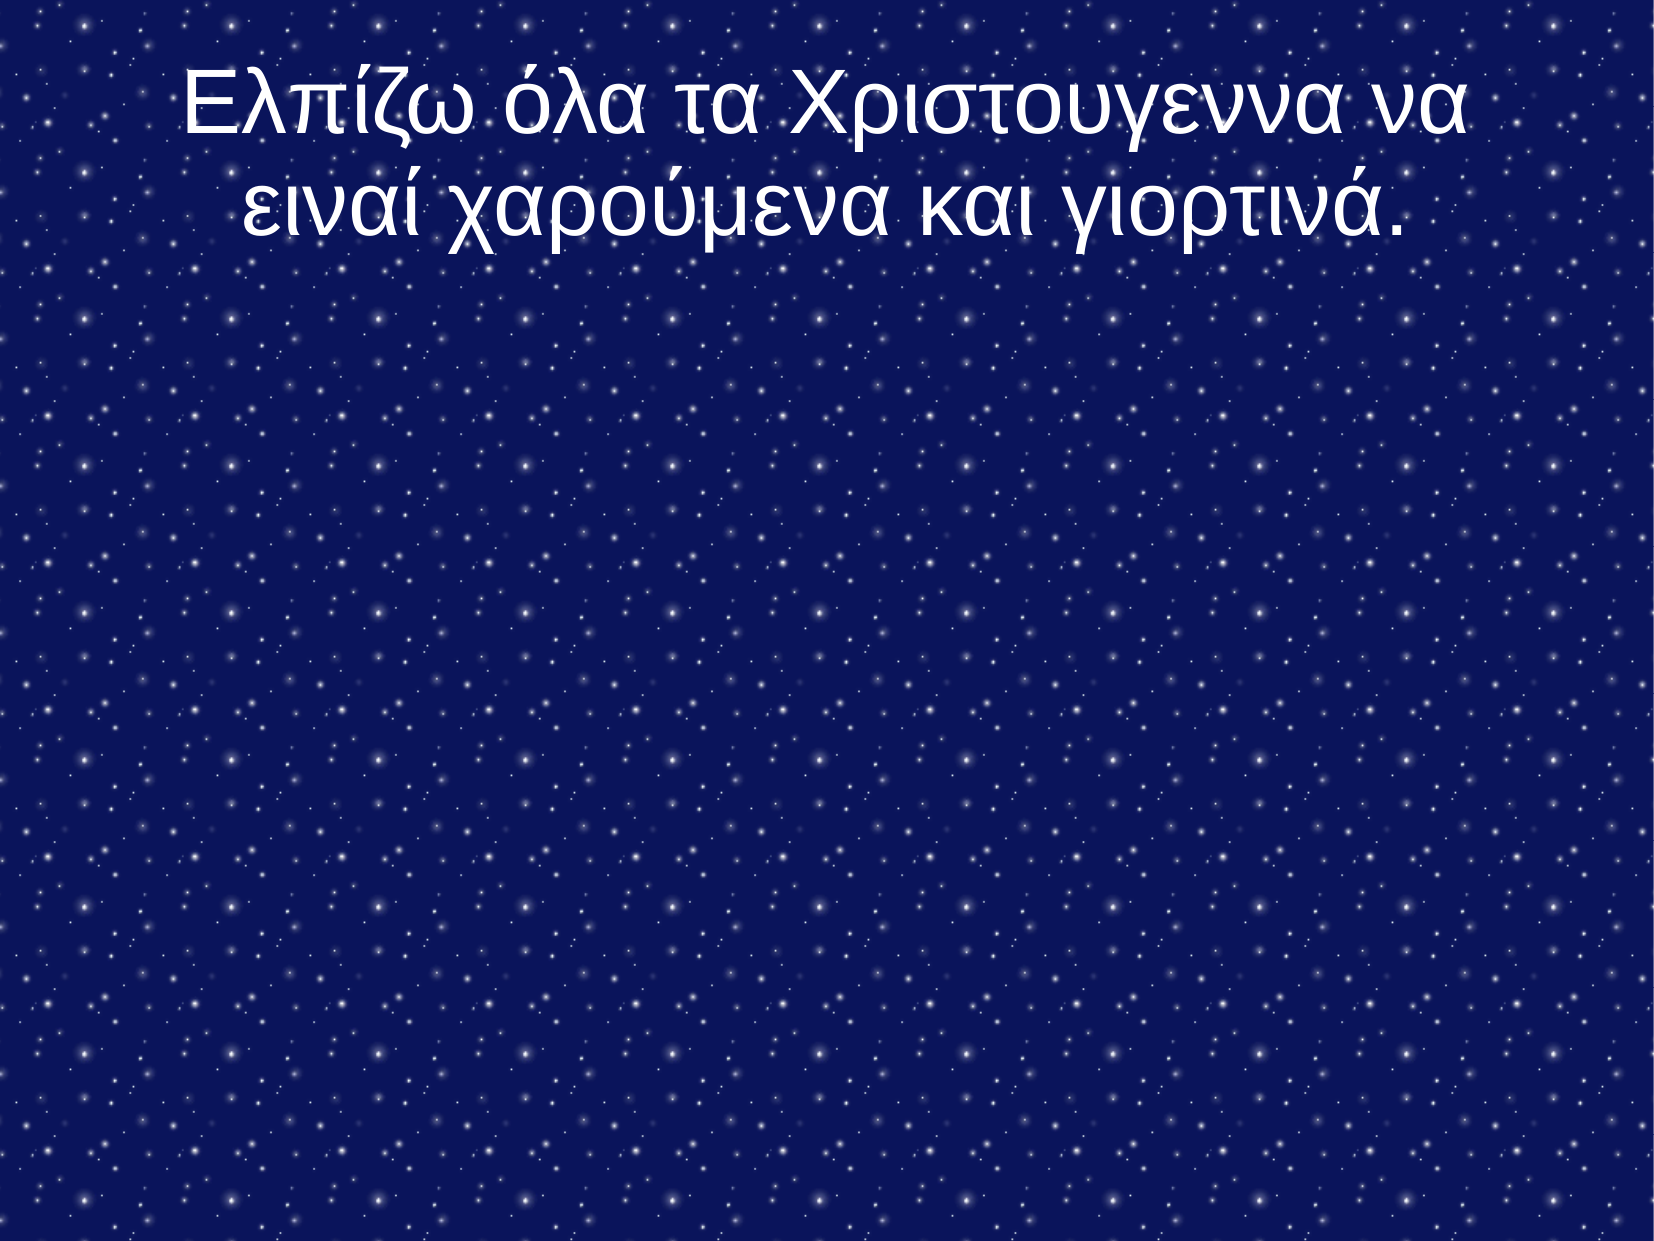

# Ελπίζω όλα τα Χριστουγεννα να ειναί χαρούμενα και γιορτινά.